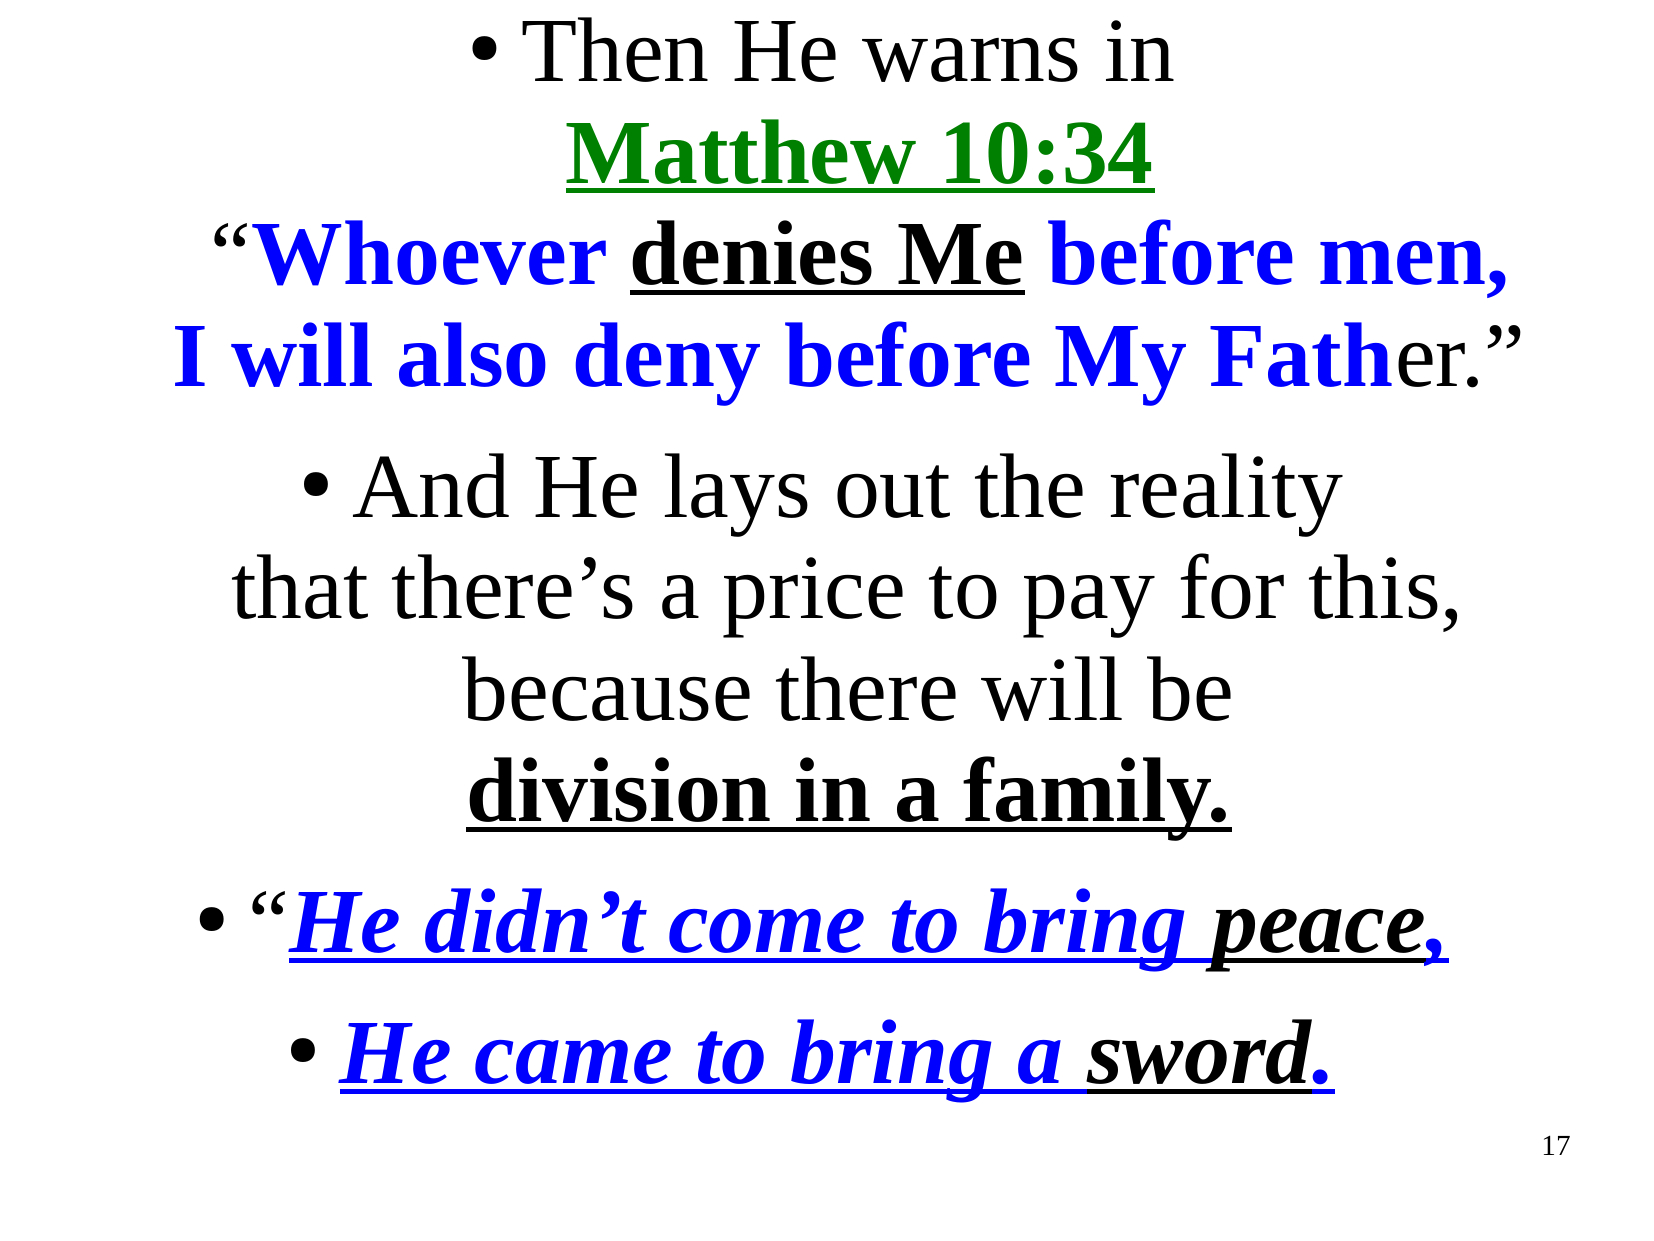

# Then He warns in Matthew 10:34 “Whoever denies Me before men, I will also deny before My Father.”
And He lays out the reality
that there’s a price to pay for this,
because there will be
division in a family.
“He didn’t come to bring peace,
He came to bring a sword.
17